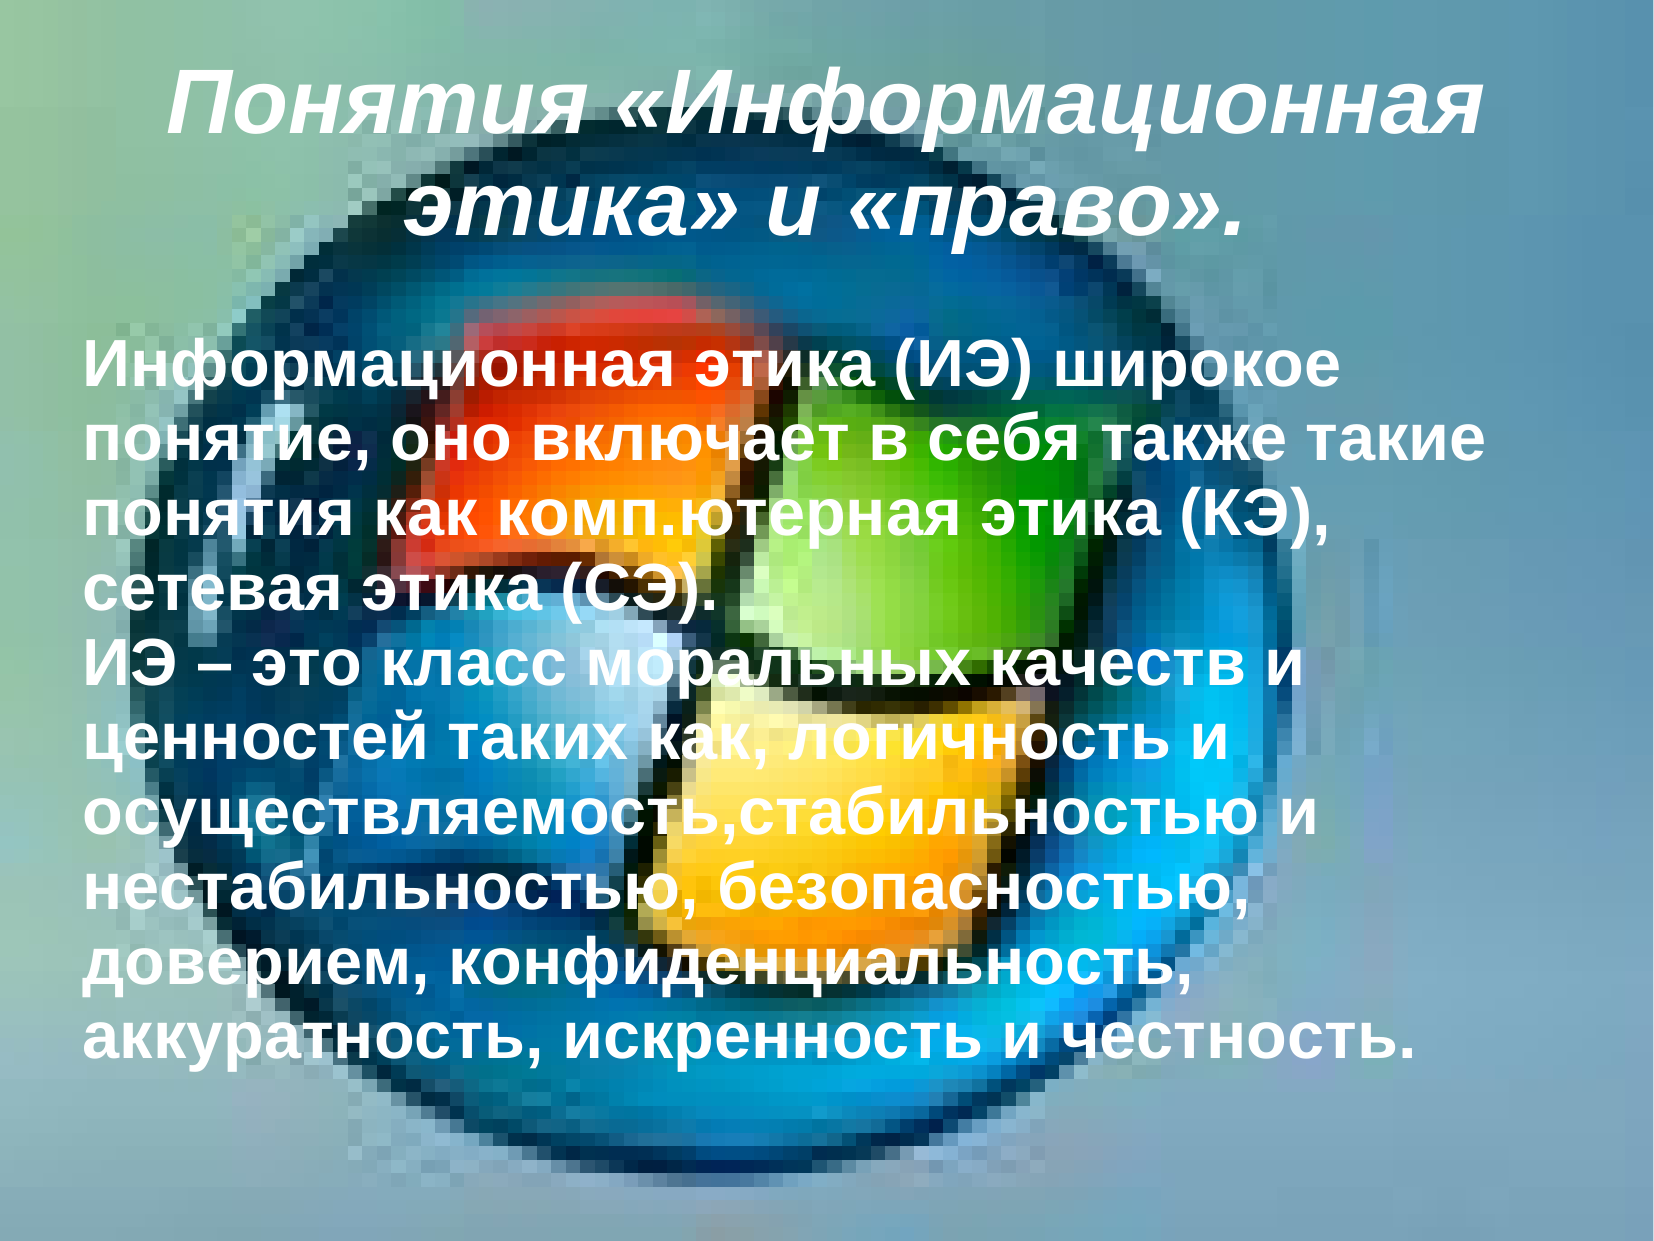

# Понятия «Информационная этика» и «право».
Информационная этика (ИЭ) широкое понятие, оно включает в себя также такие понятия как комп.ютерная этика (КЭ), сетевая этика (СЭ).
ИЭ – это класс моральных качеств и ценностей таких как, логичность и осуществляемость,стабильностью и нестабильностью, безопасностью, доверием, конфиденциальность, аккуратность, искренность и честность.